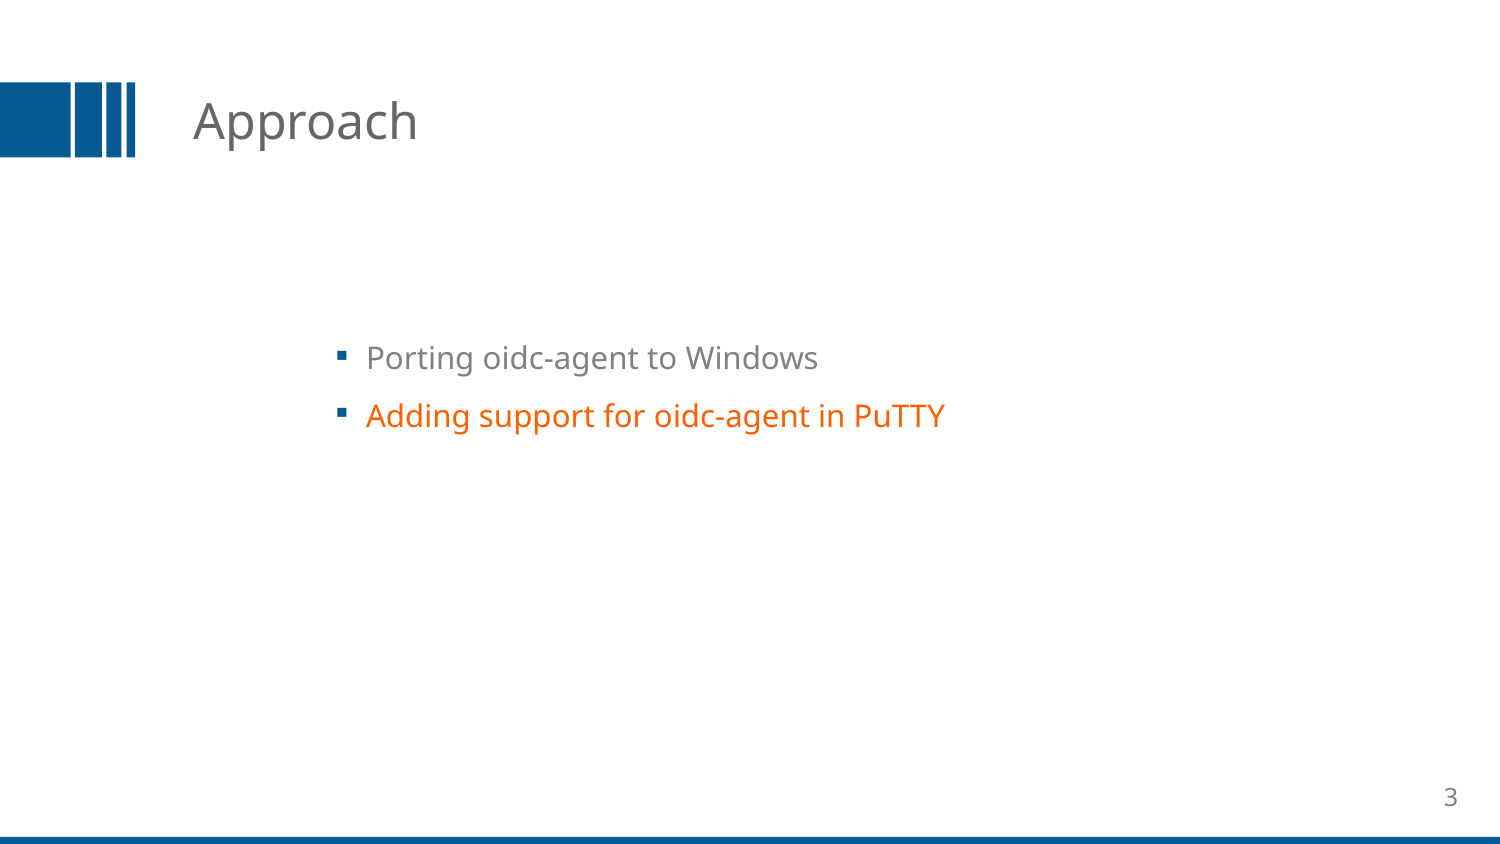

# Approach
Porting oidc-agent to Windows
Adding support for oidc-agent in PuTTY
3